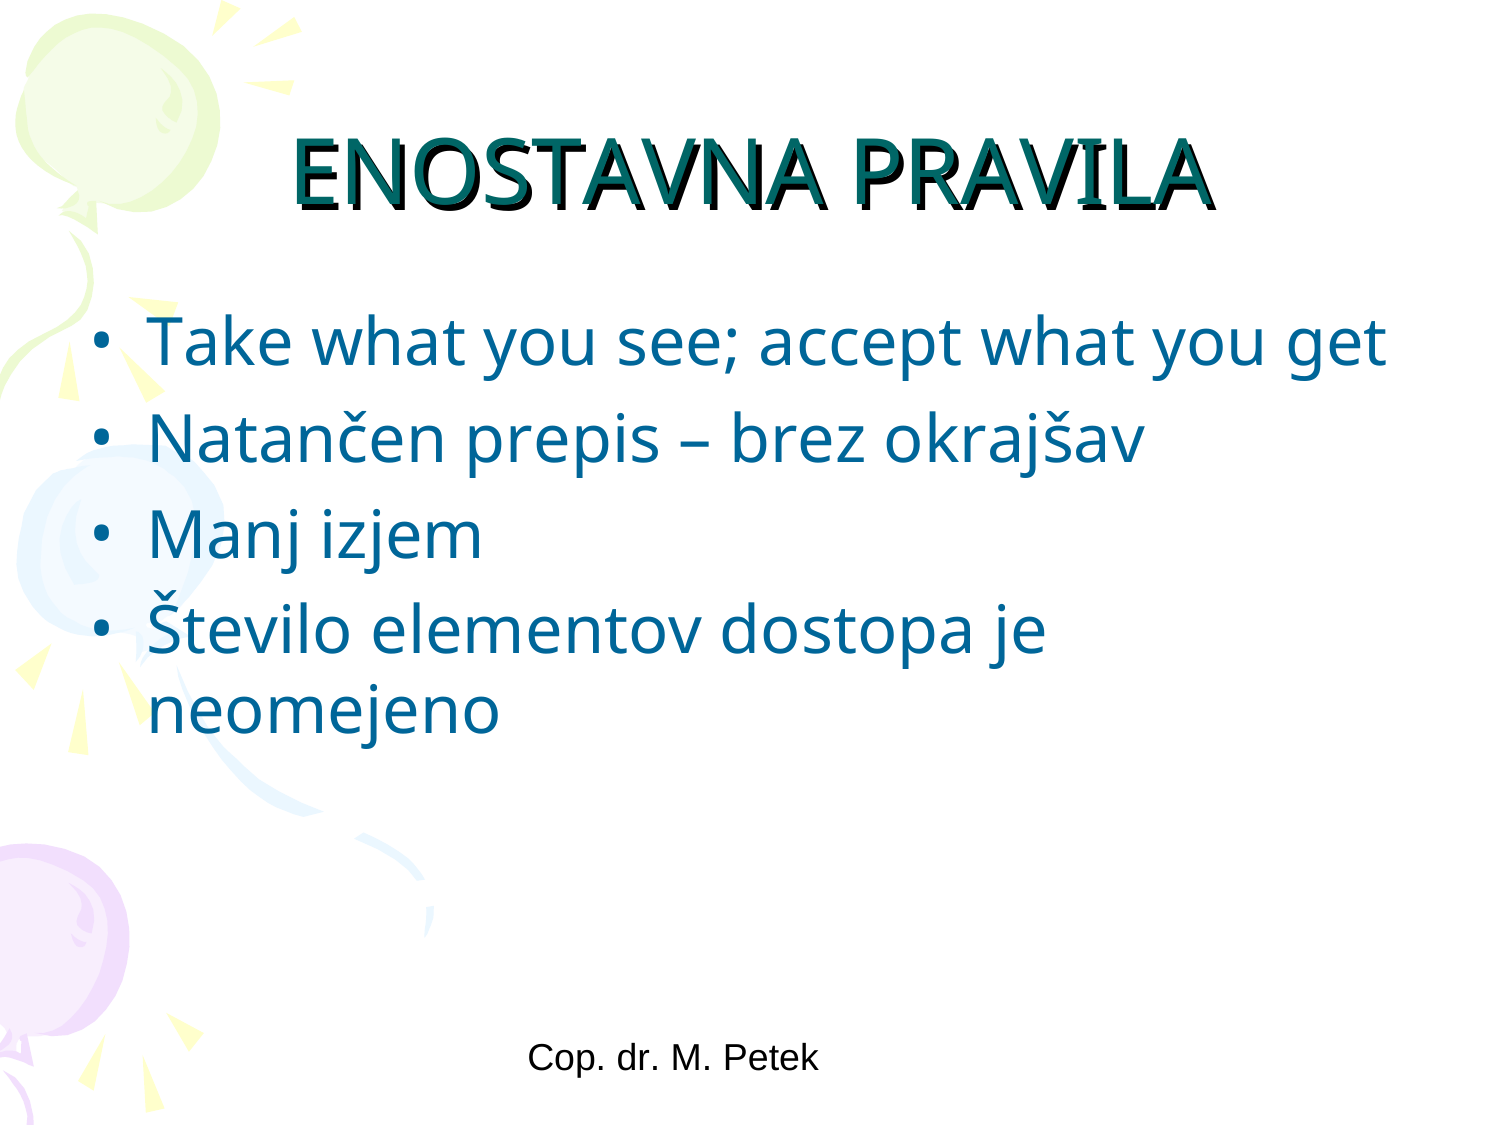

# ENOSTAVNA PRAVILA
Take what you see; accept what you get
Natančen prepis – brez okrajšav
Manj izjem
Število elementov dostopa je neomejeno
Cop. dr. M. Petek